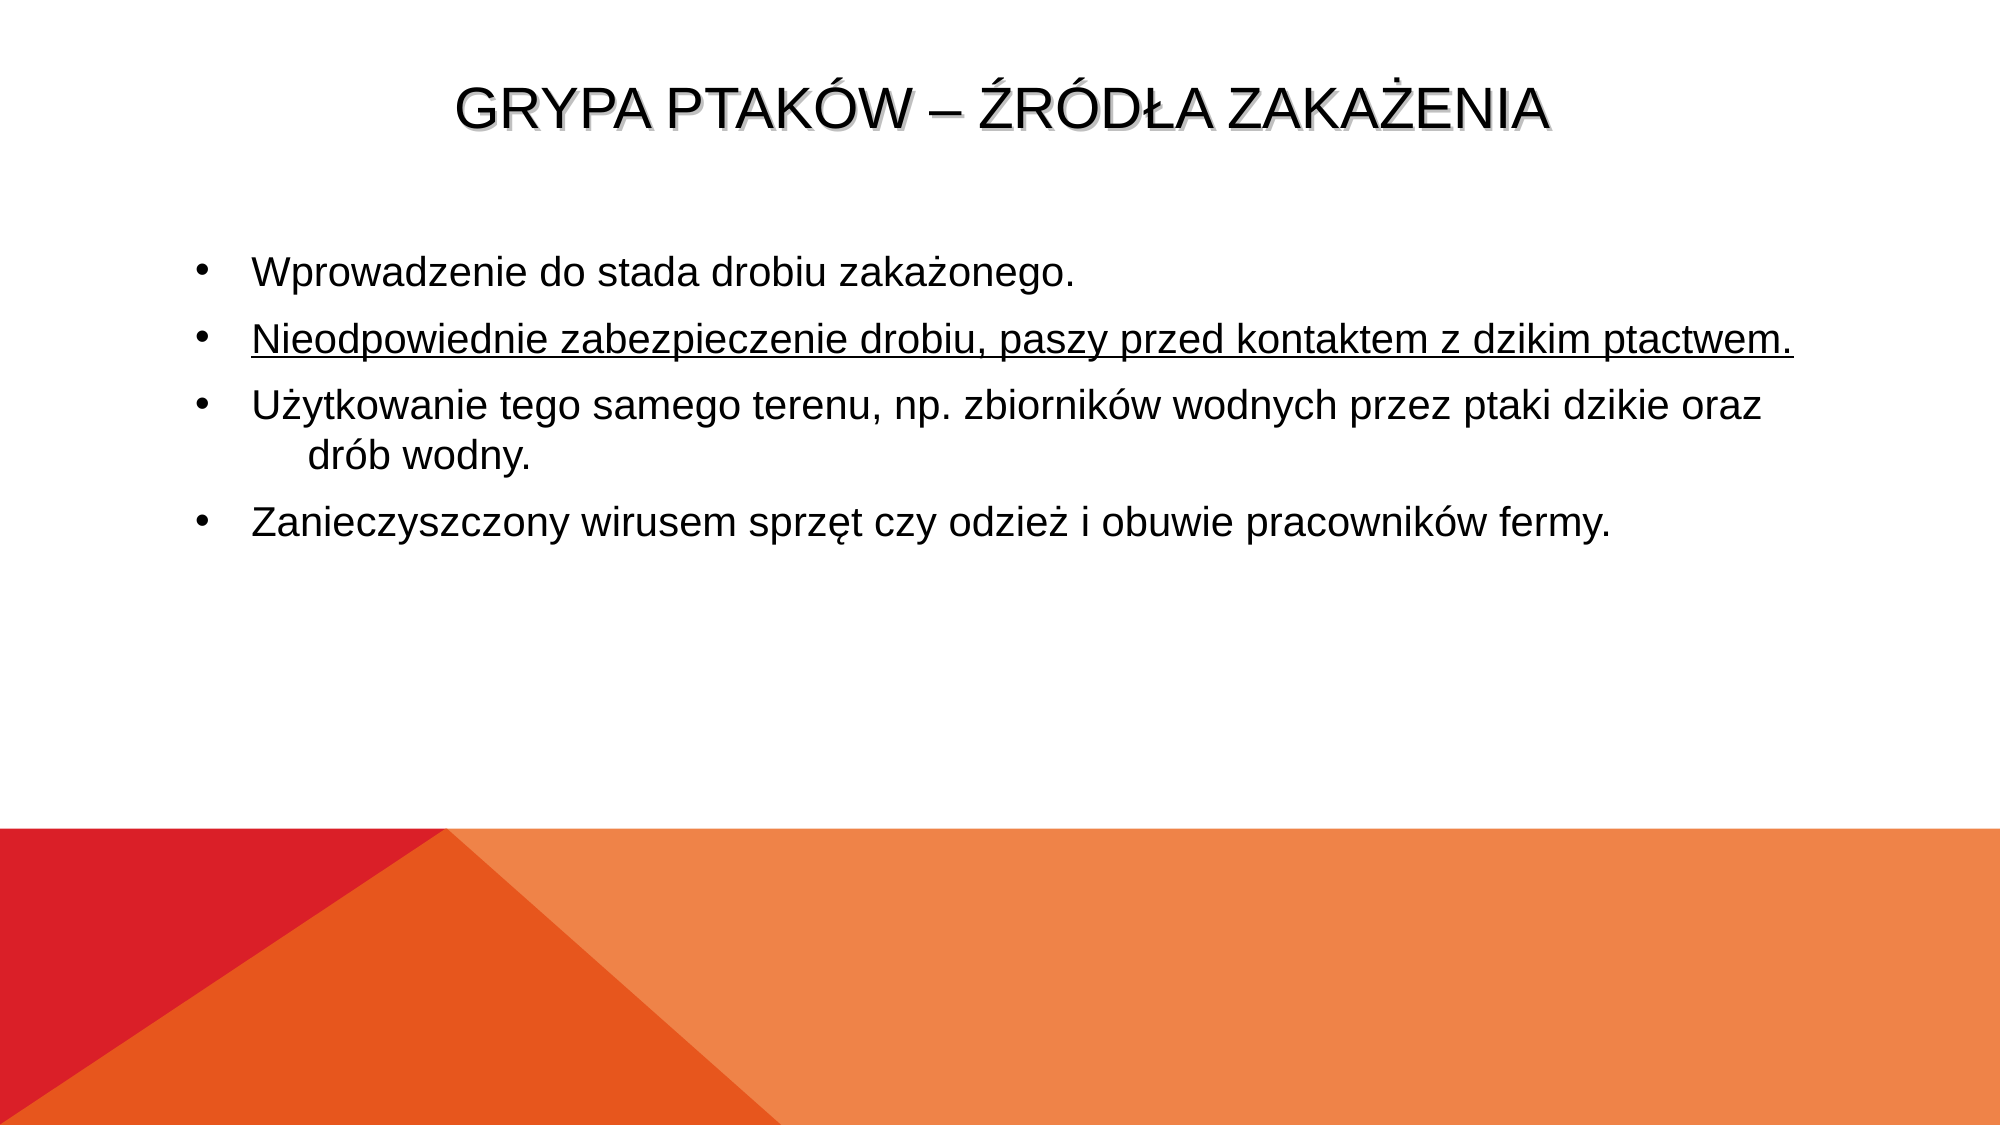

# GRYPA PTAKÓW – źródła zakażenia
Wprowadzenie do stada drobiu zakażonego.
Nieodpowiednie zabezpieczenie drobiu, paszy przed kontaktem z dzikim ptactwem.
Użytkowanie tego samego terenu, np. zbiorników wodnych przez ptaki dzikie oraz drób wodny.
Zanieczyszczony wirusem sprzęt czy odzież i obuwie pracowników fermy.